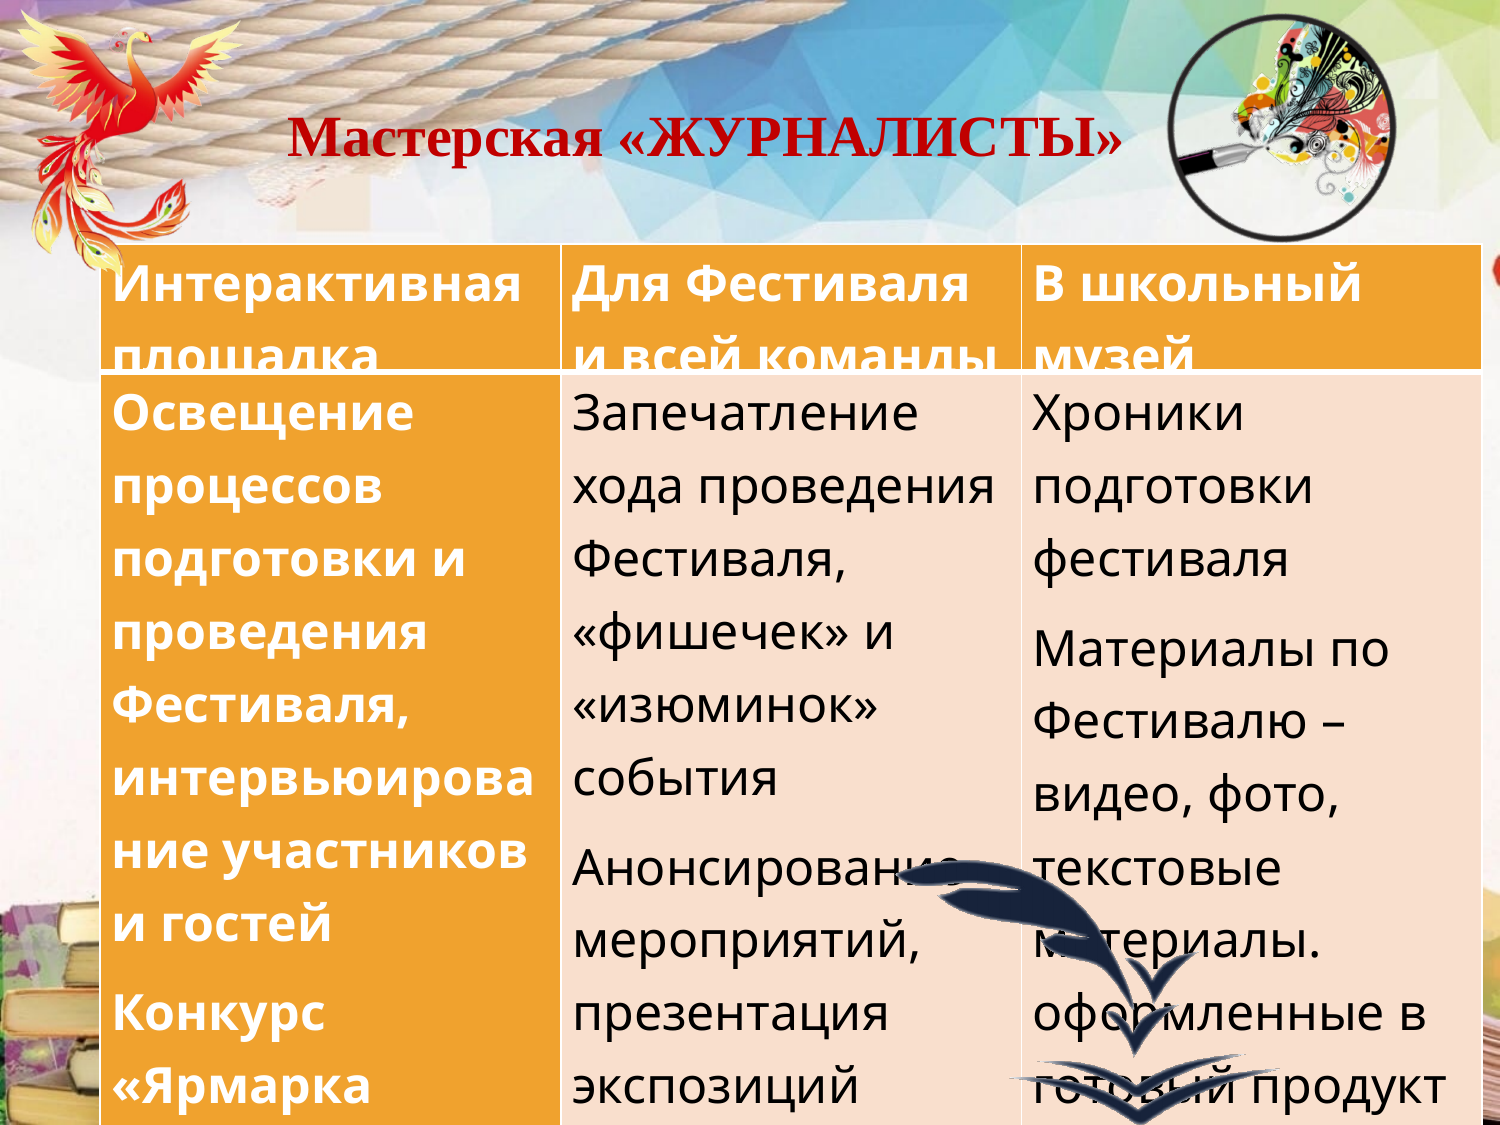

Мастерская «ЖУРНАЛИСТЫ»
| Интерактивная площадка | Для Фестиваля и всей команды | В школьный музей |
| --- | --- | --- |
| Освещение процессов подготовки и проведения Фестиваля, интервьюирование участников и гостей Конкурс «Ярмарка сувениров и экспонатов» | Запечатление хода проведения Фестиваля, «фишечек» и «изюминок» события Анонсирование мероприятий, презентация экспозиций | Хроники подготовки фестиваля Материалы по Фестивалю – видео, фото, текстовые материалы. оформленные в готовый продукт |